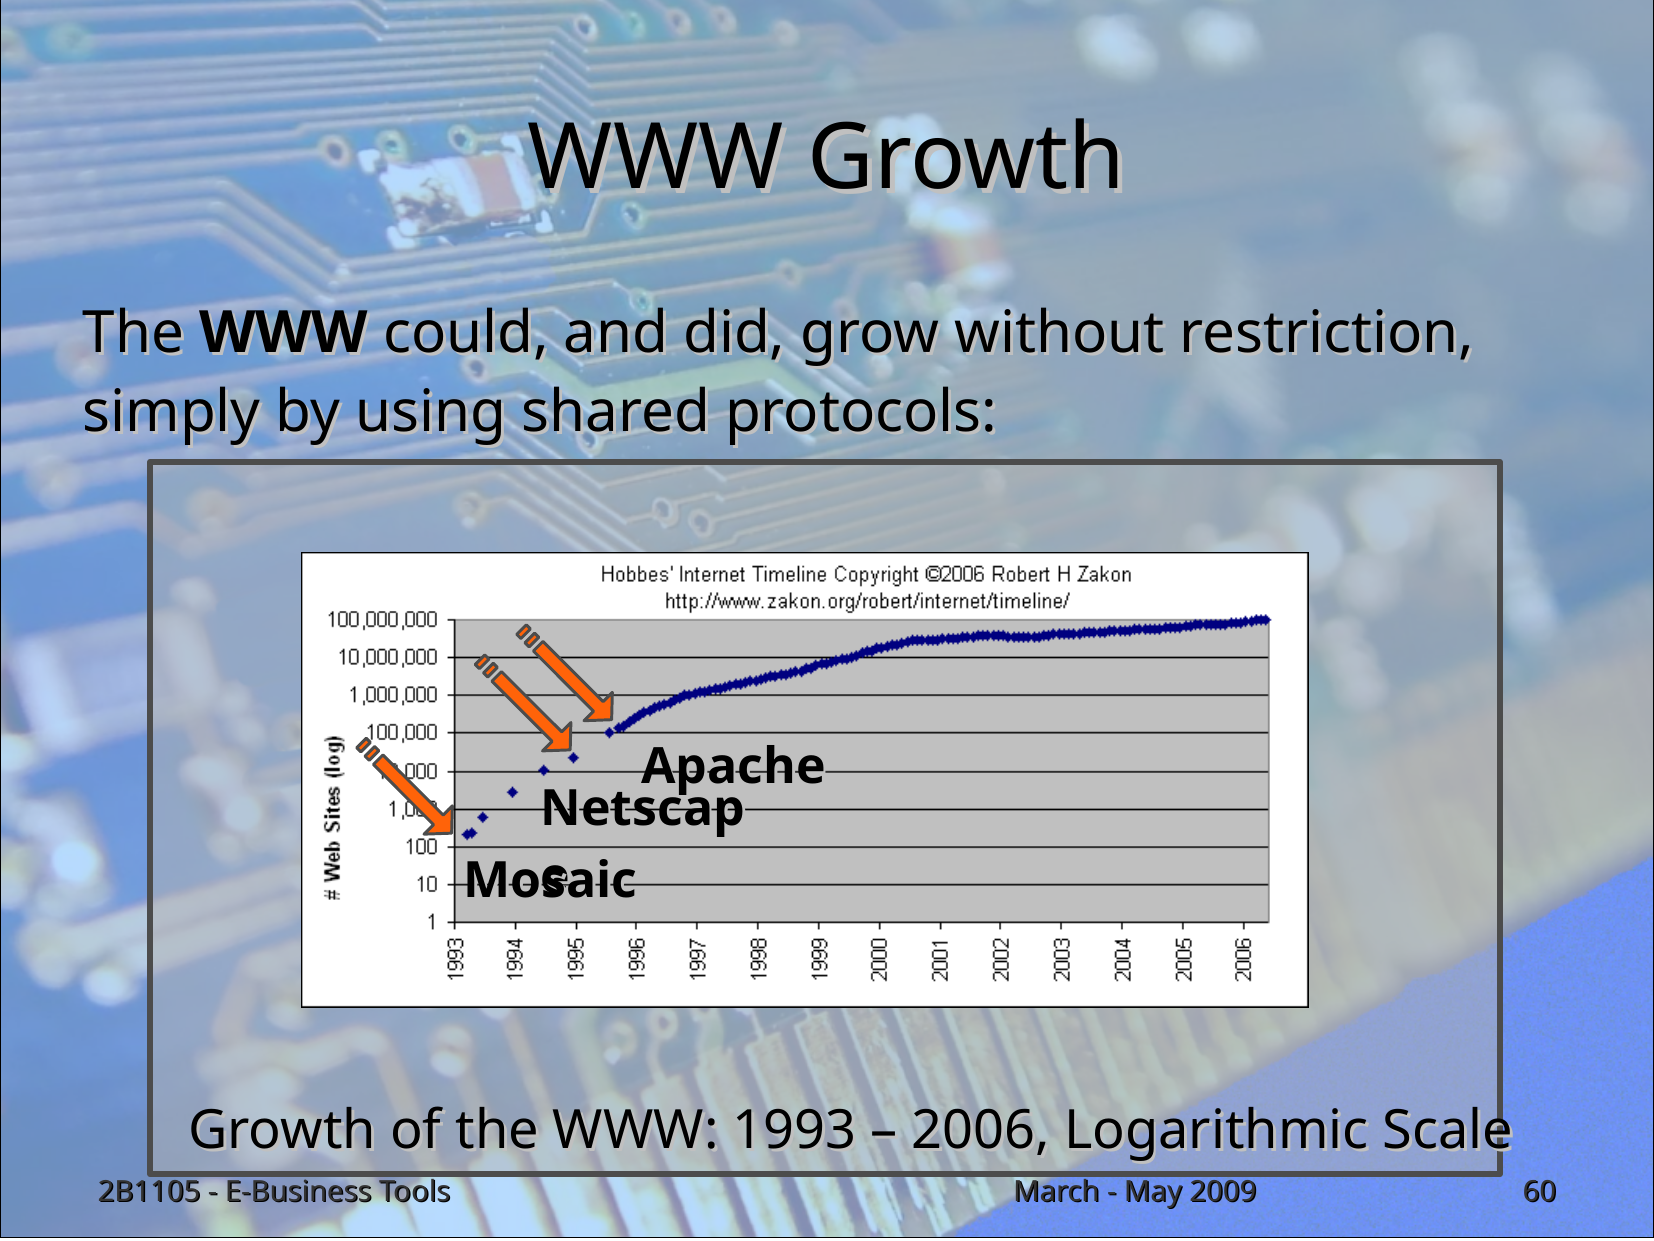

# WWW Growth
The WWW could, and did, grow without restriction, simply by using shared protocols:
Apache
Netscape
Mosaic
Growth of the WWW: 1993 – 2006, Logarithmic Scale